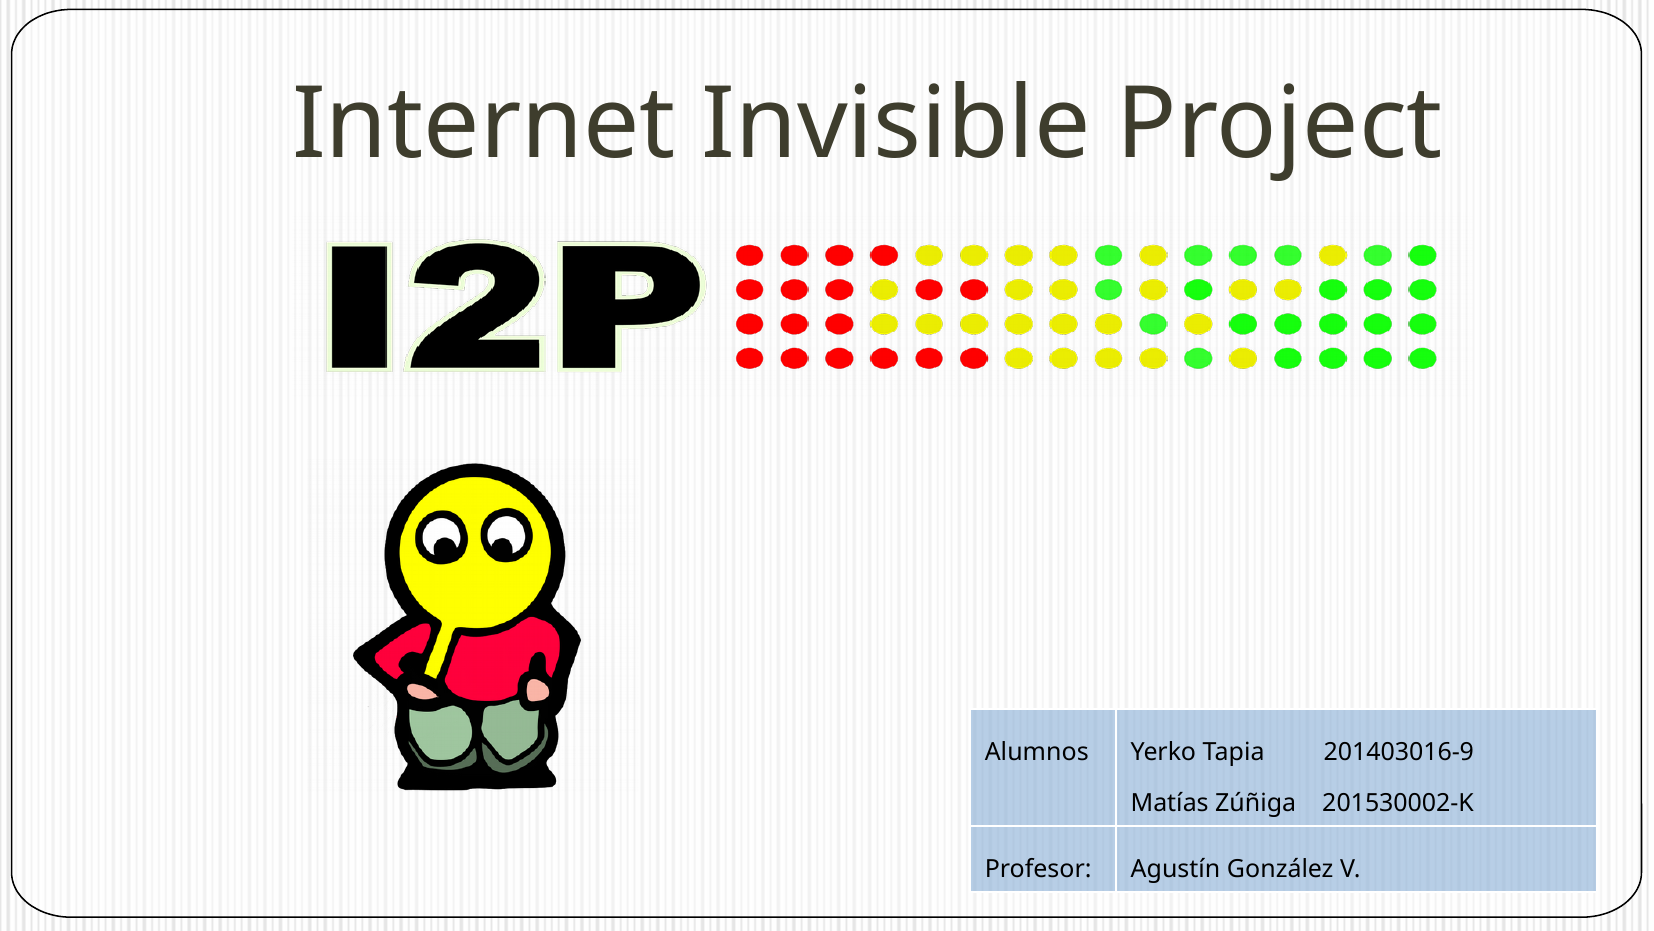

# Internet Invisible Project
| Alumnos | Yerko Tapia 201403016-9 Matías Zúñiga 201530002-K |
| --- | --- |
| Profesor: | Agustín González V. |